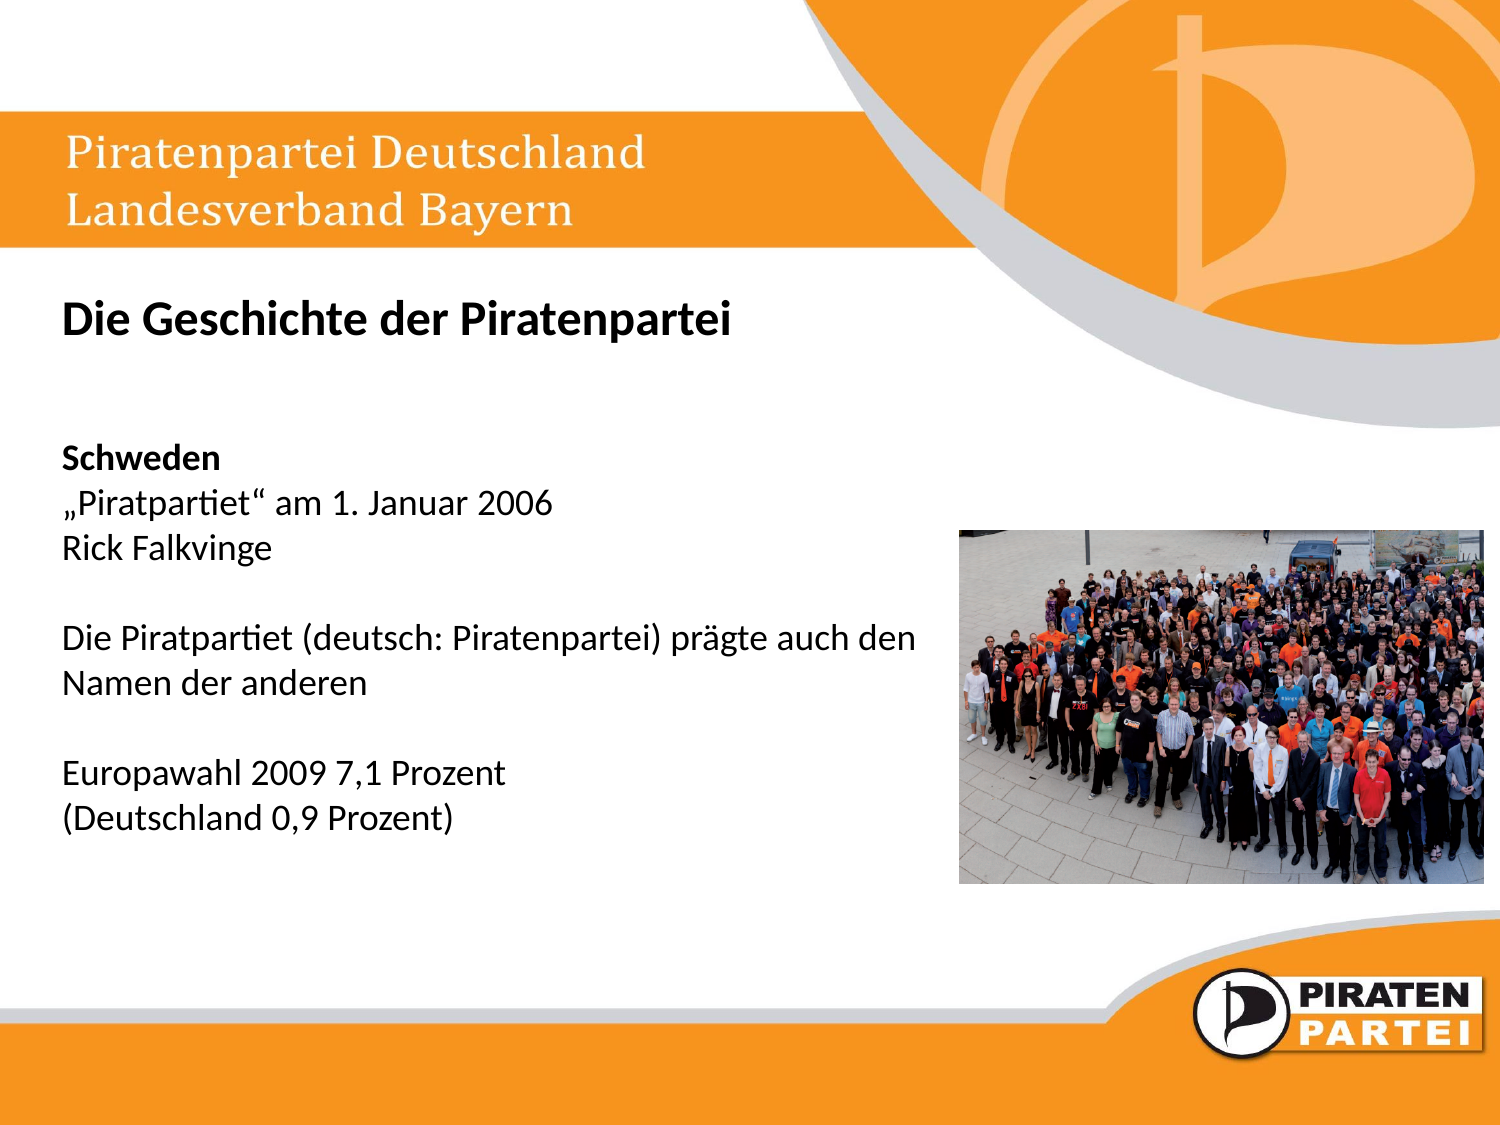

Die Geschichte der Piratenpartei
Schweden
„Piratpartiet“ am 1. Januar 2006
Rick Falkvinge
Die Piratpartiet (deutsch: Piratenpartei) prägte auch den
Namen der anderen
Europawahl 2009 7,1 Prozent
(Deutschland 0,9 Prozent)